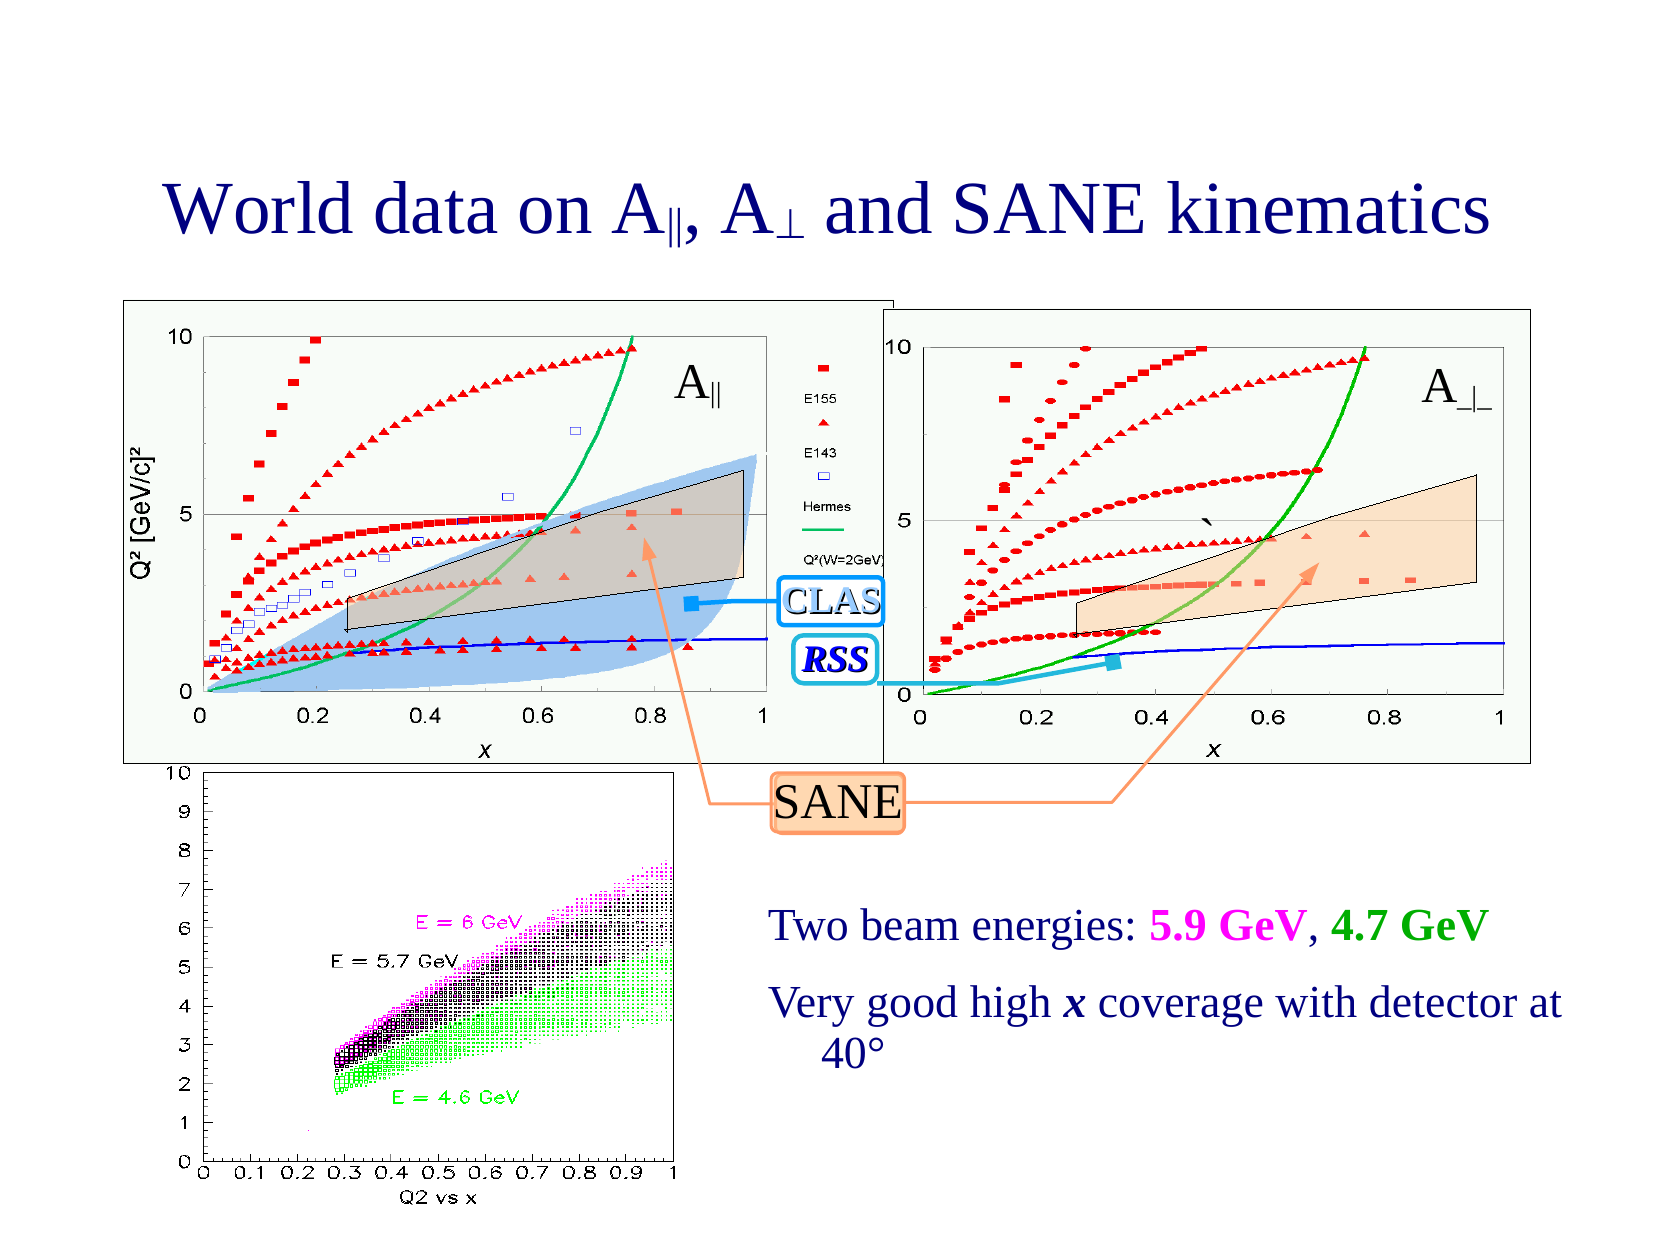

# World data on A||, A and SANE kinematics
`
A||
A_|_
Two beam energies: 5.9 GeV, 4.7 GeV
Very good high x coverage with detector at 40°